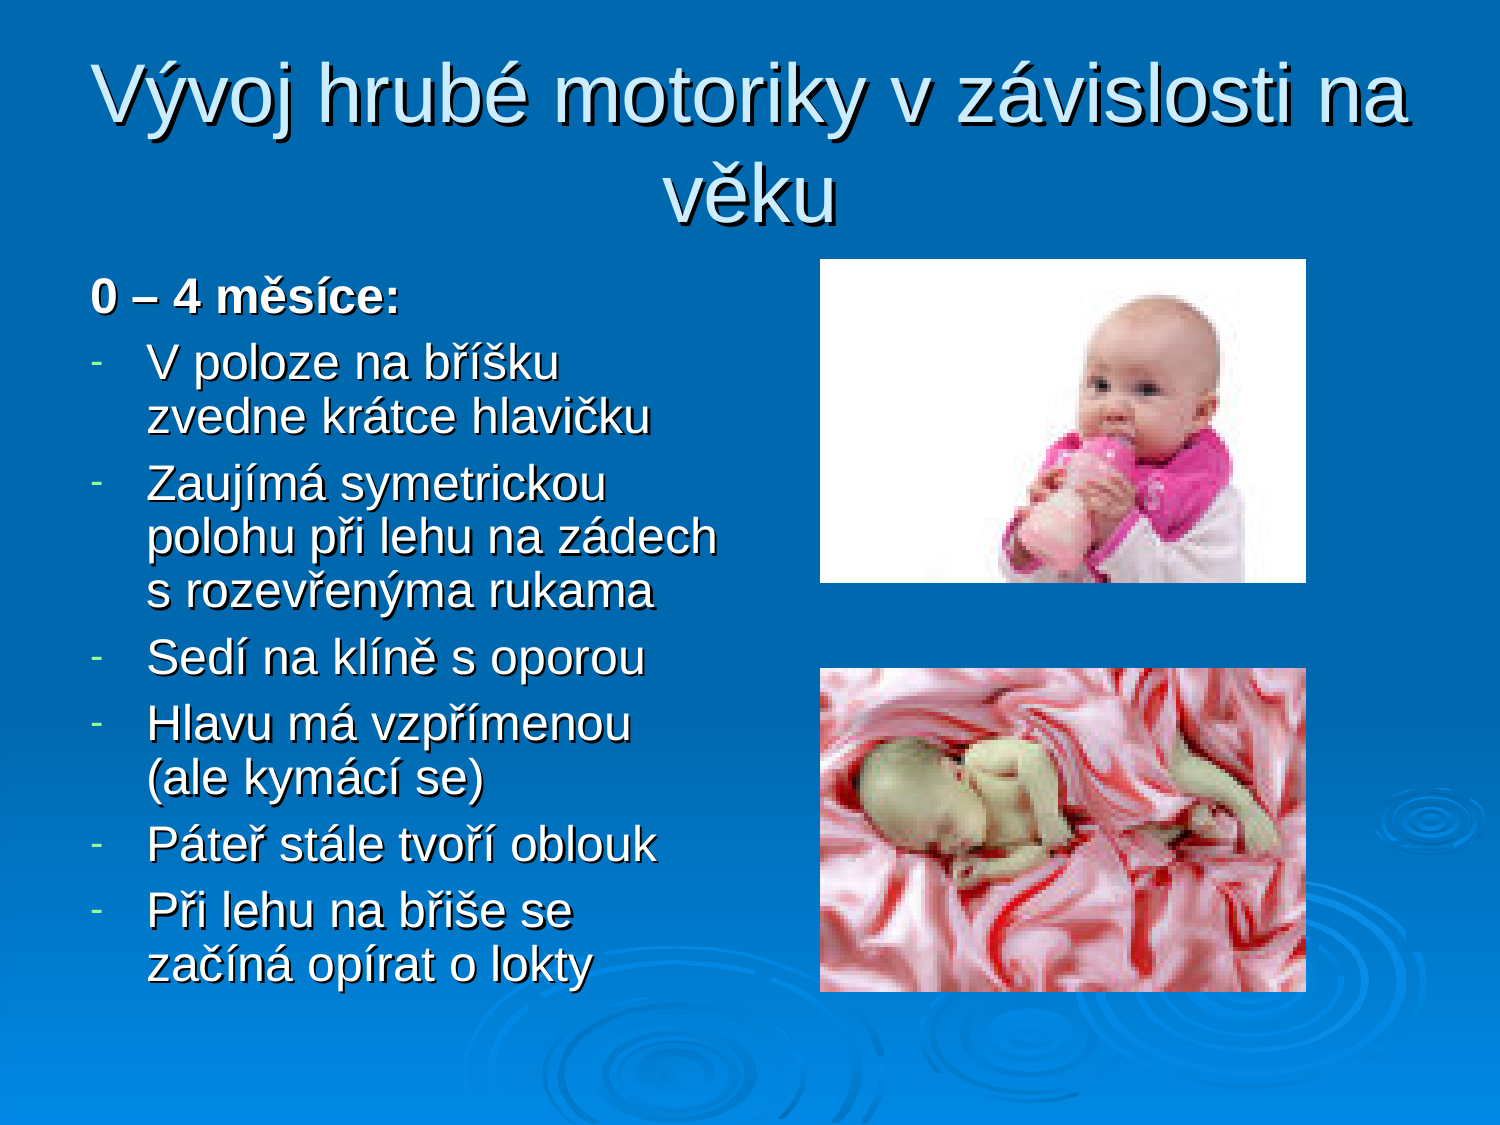

# Vývoj hrubé motoriky v závislosti na věku
0 – 4 měsíce:
V poloze na bříšku zvedne krátce hlavičku
Zaujímá symetrickou polohu při lehu na zádech s rozevřenýma rukama
Sedí na klíně s oporou
Hlavu má vzpřímenou (ale kymácí se)
Páteř stále tvoří oblouk
Při lehu na břiše se začíná opírat o lokty